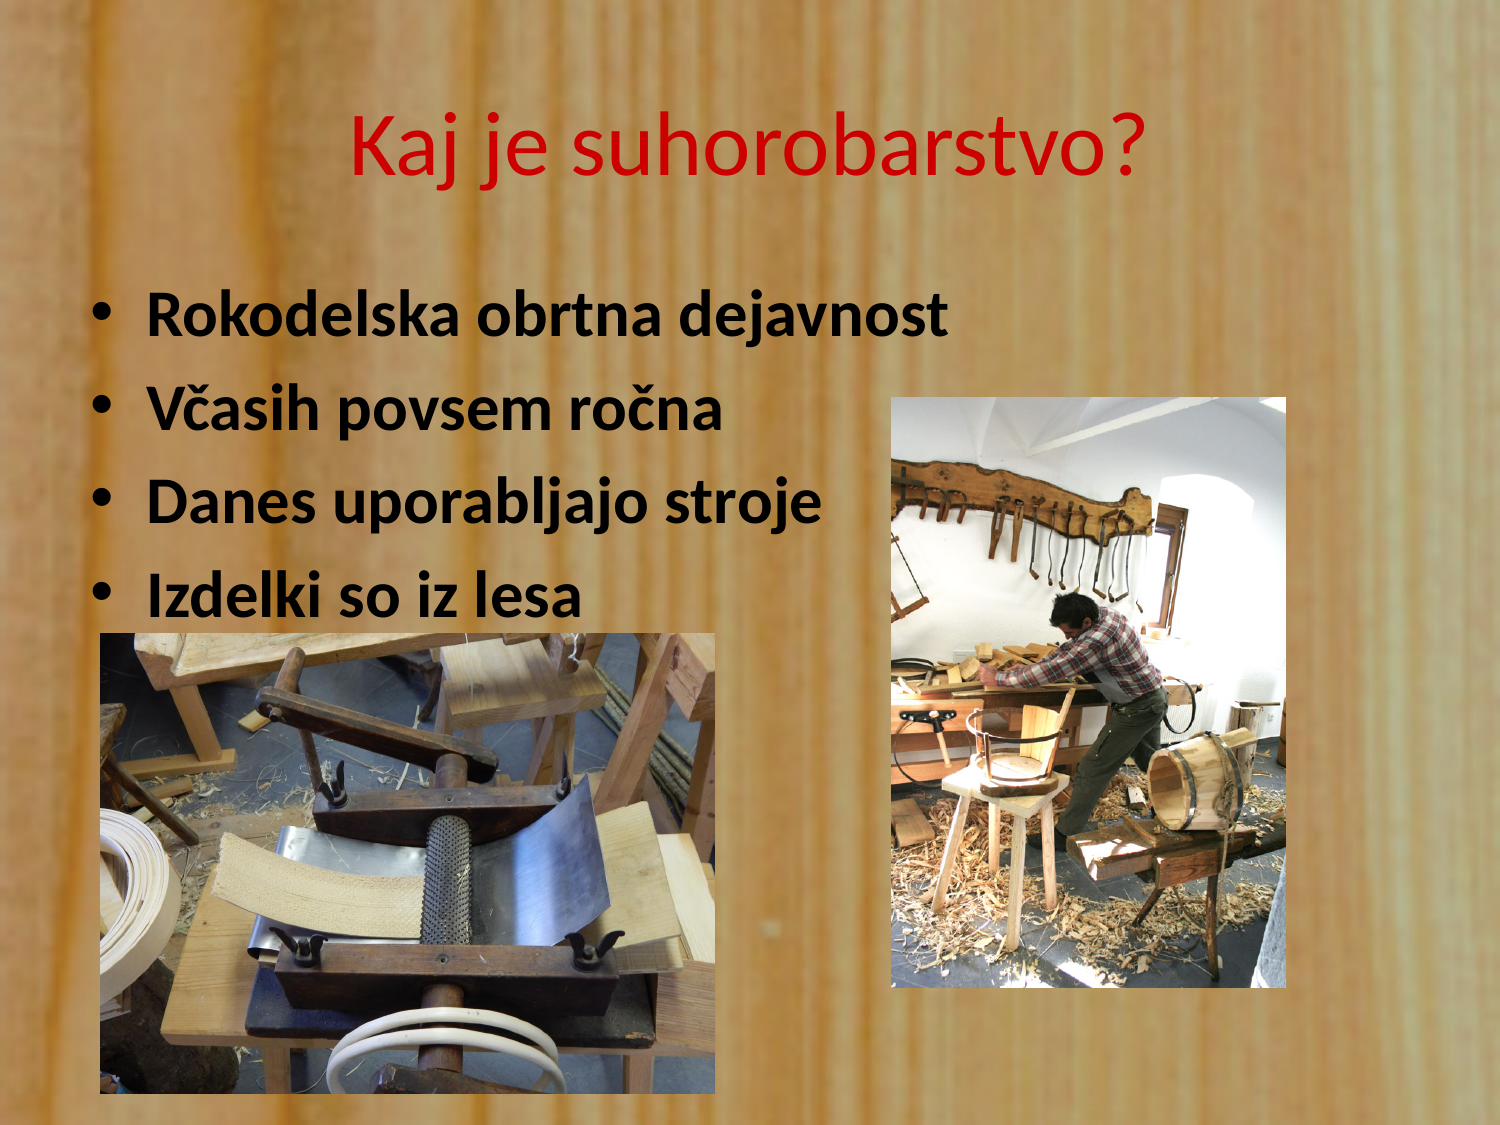

# Kaj je suhorobarstvo?
Rokodelska obrtna dejavnost
Včasih povsem ročna
Danes uporabljajo stroje
Izdelki so iz lesa